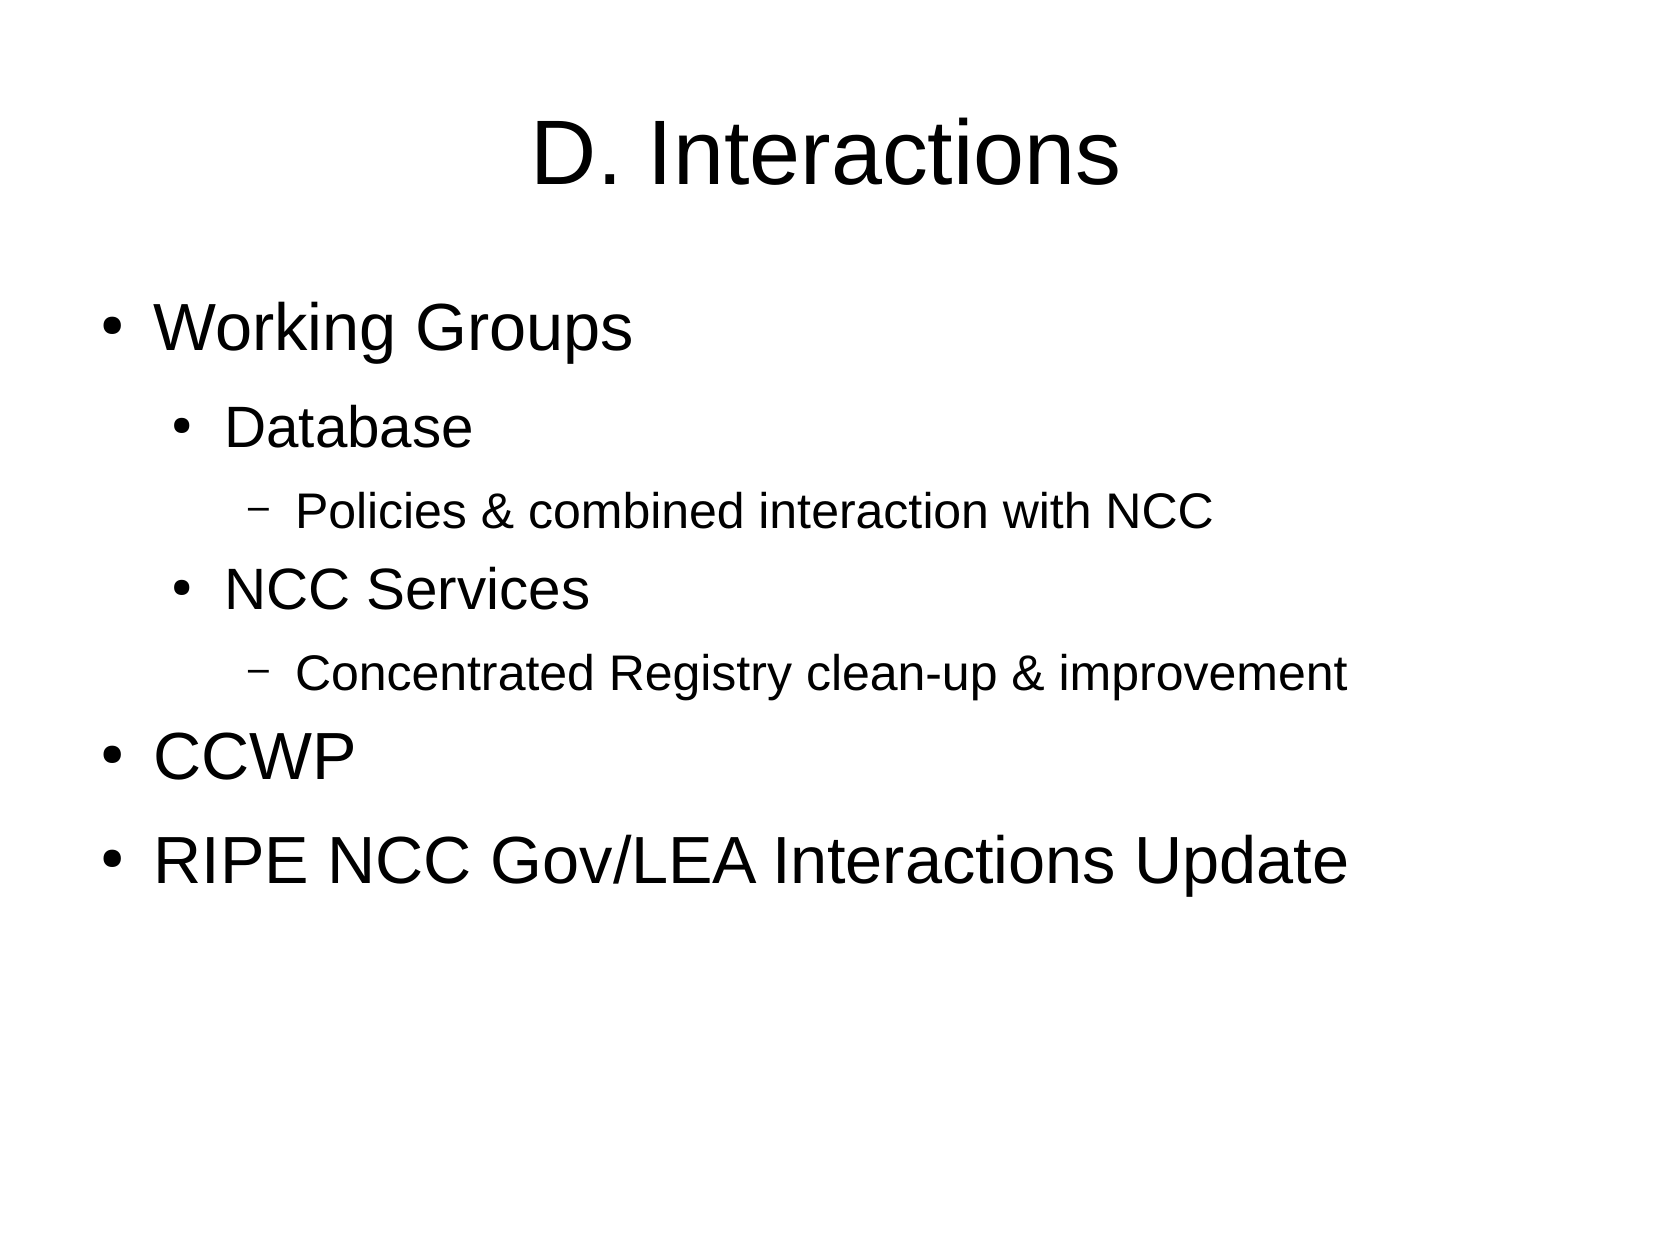

# D. Interactions
Working Groups
Database
Policies & combined interaction with NCC
NCC Services
Concentrated Registry clean-up & improvement
CCWP
RIPE NCC Gov/LEA Interactions Update